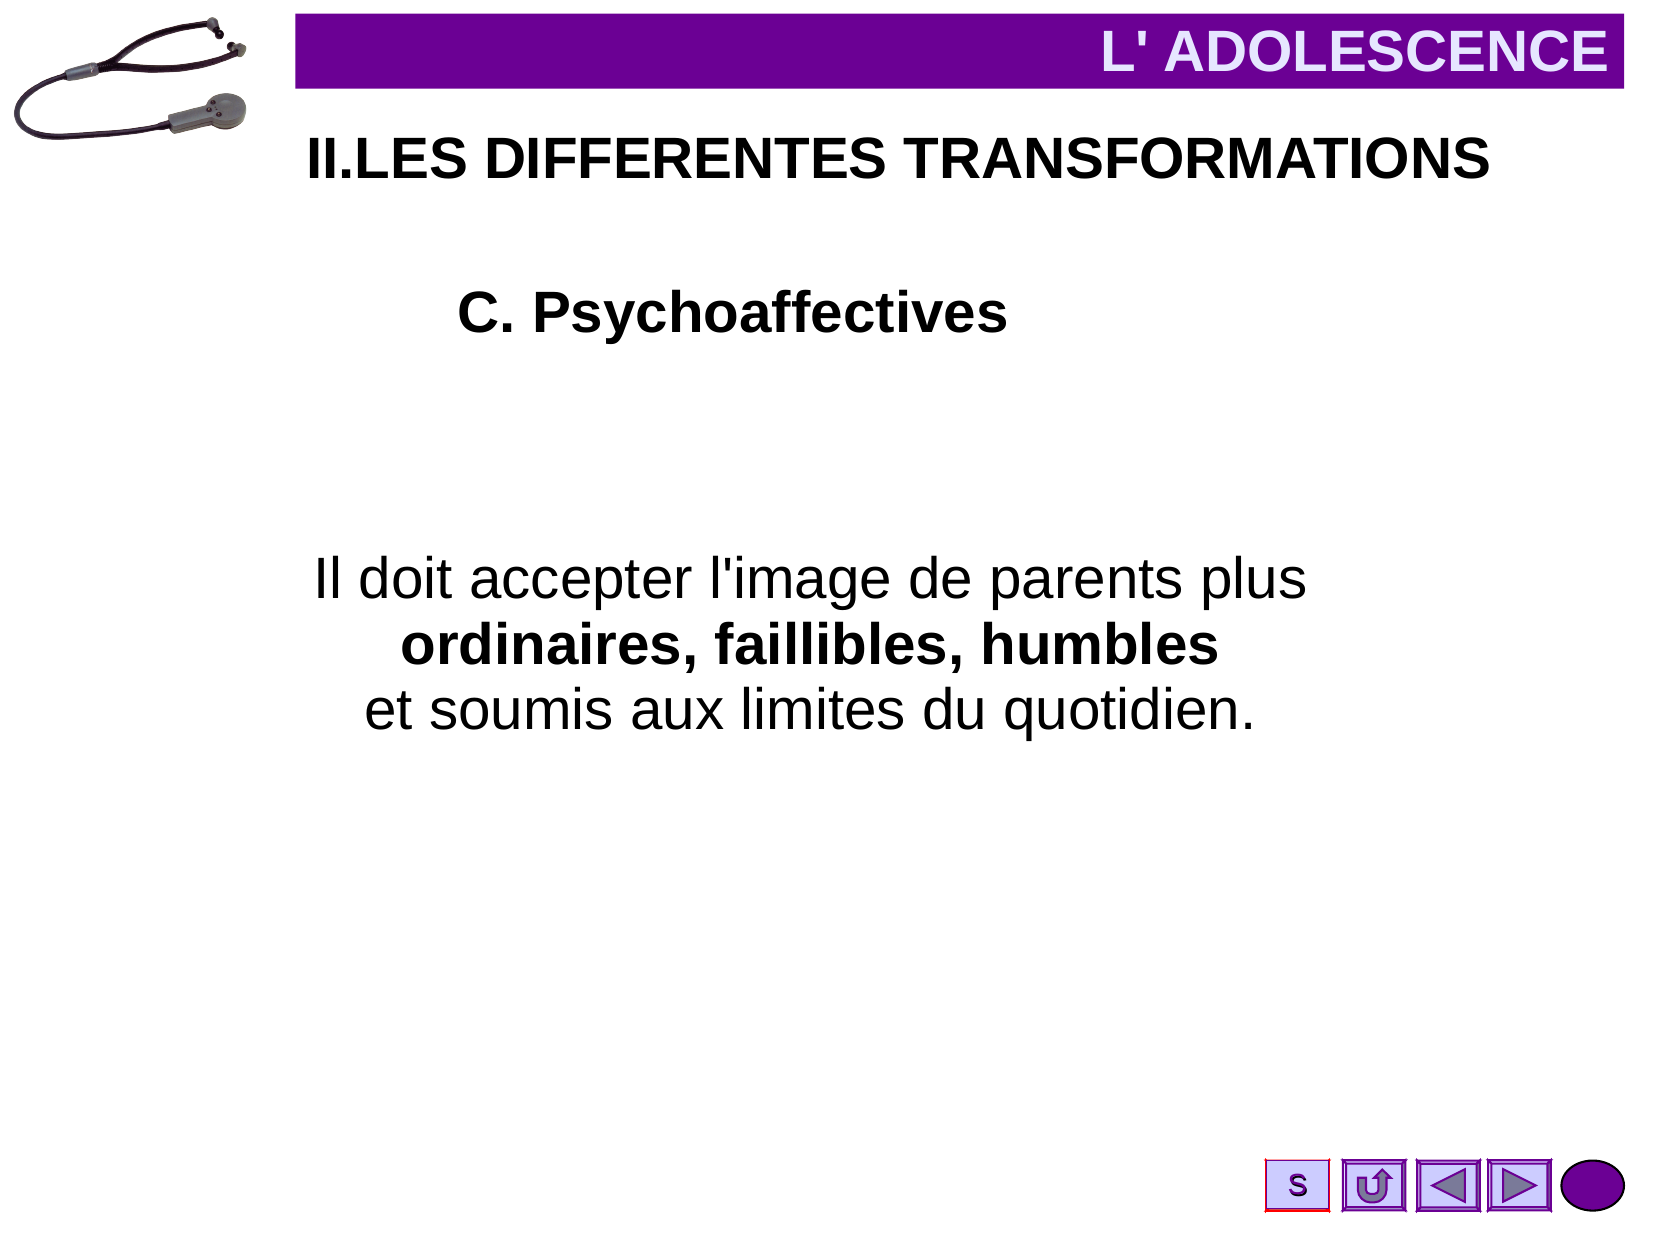

L' ADOLESCENCE
II.LES DIFFERENTES TRANSFORMATIONS
C. Psychoaffectives
Il doit accepter l'image de parents plus
ordinaires, faillibles, humbles
et soumis aux limites du quotidien.